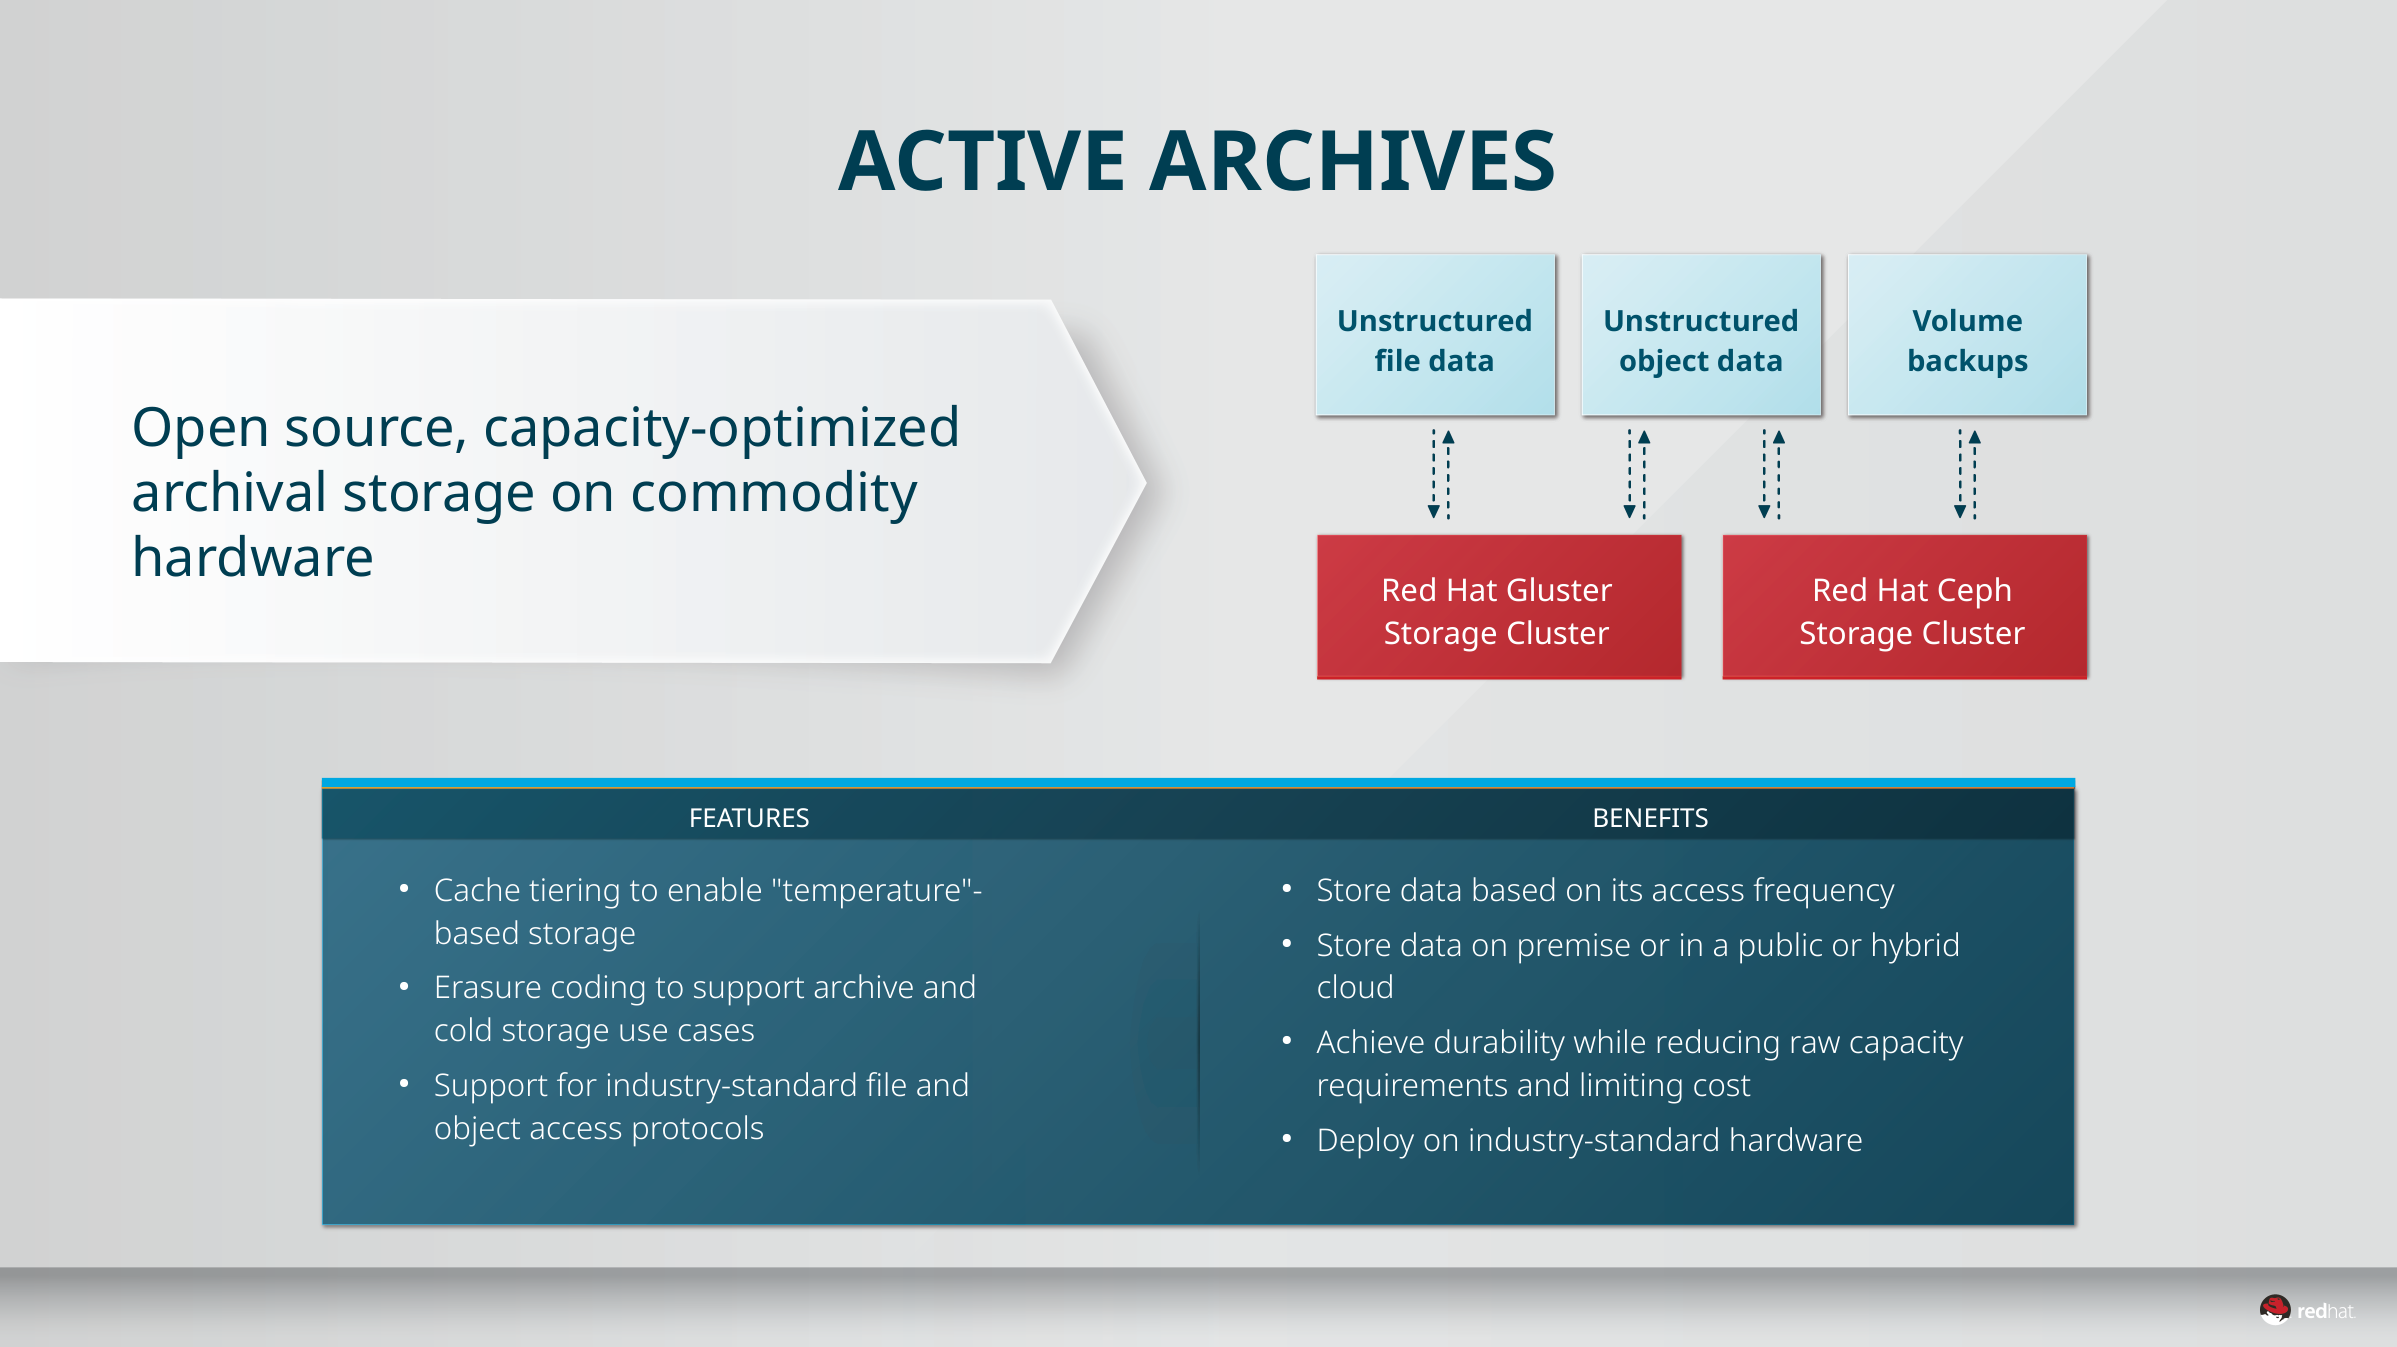

ACTIVE ARCHIVES
Unstructured
file data
Unstructured
object data
Volume
backups
# Open source, capacity-optimized archival storage on commodity hardware
Red Hat Gluster
Storage Cluster
Red Hat Ceph
Storage Cluster
FEATURES
BENEFITS
Cache tiering to enable "temperature"-based storage
Erasure coding to support archive and cold storage use cases
Support for industry-standard file and object access protocols
Store data based on its access frequency
Store data on premise or in a public or hybrid cloud
Achieve durability while reducing raw capacity requirements and limiting cost
Deploy on industry-standard hardware